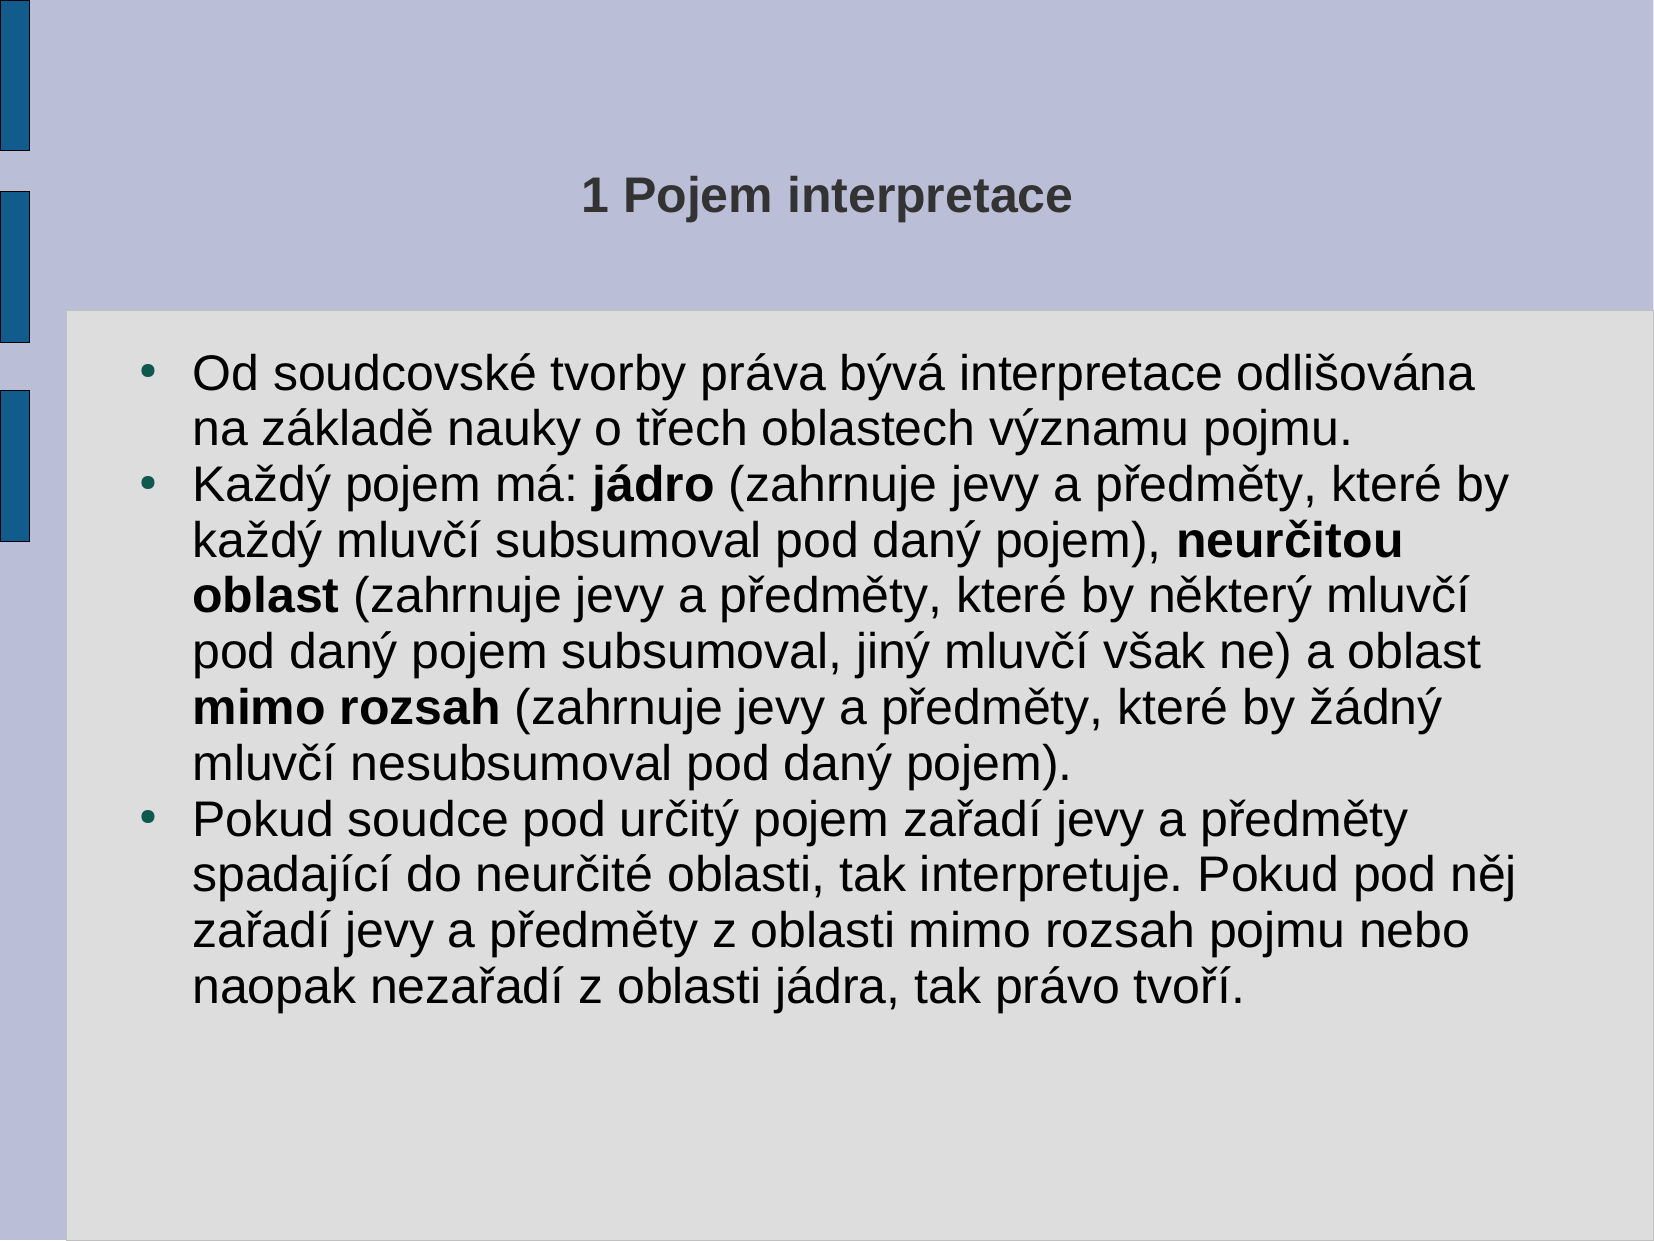

# 1 Pojem interpretace
Od soudcovské tvorby práva bývá interpretace odlišována na základě nauky o třech oblastech významu pojmu.
Každý pojem má: jádro (zahrnuje jevy a předměty, které by každý mluvčí subsumoval pod daný pojem), neurčitou oblast (zahrnuje jevy a předměty, které by některý mluvčí pod daný pojem subsumoval, jiný mluvčí však ne) a oblast mimo rozsah (zahrnuje jevy a předměty, které by žádný mluvčí nesubsumoval pod daný pojem).
Pokud soudce pod určitý pojem zařadí jevy a předměty spadající do neurčité oblasti, tak interpretuje. Pokud pod něj zařadí jevy a předměty z oblasti mimo rozsah pojmu nebo naopak nezařadí z oblasti jádra, tak právo tvoří.